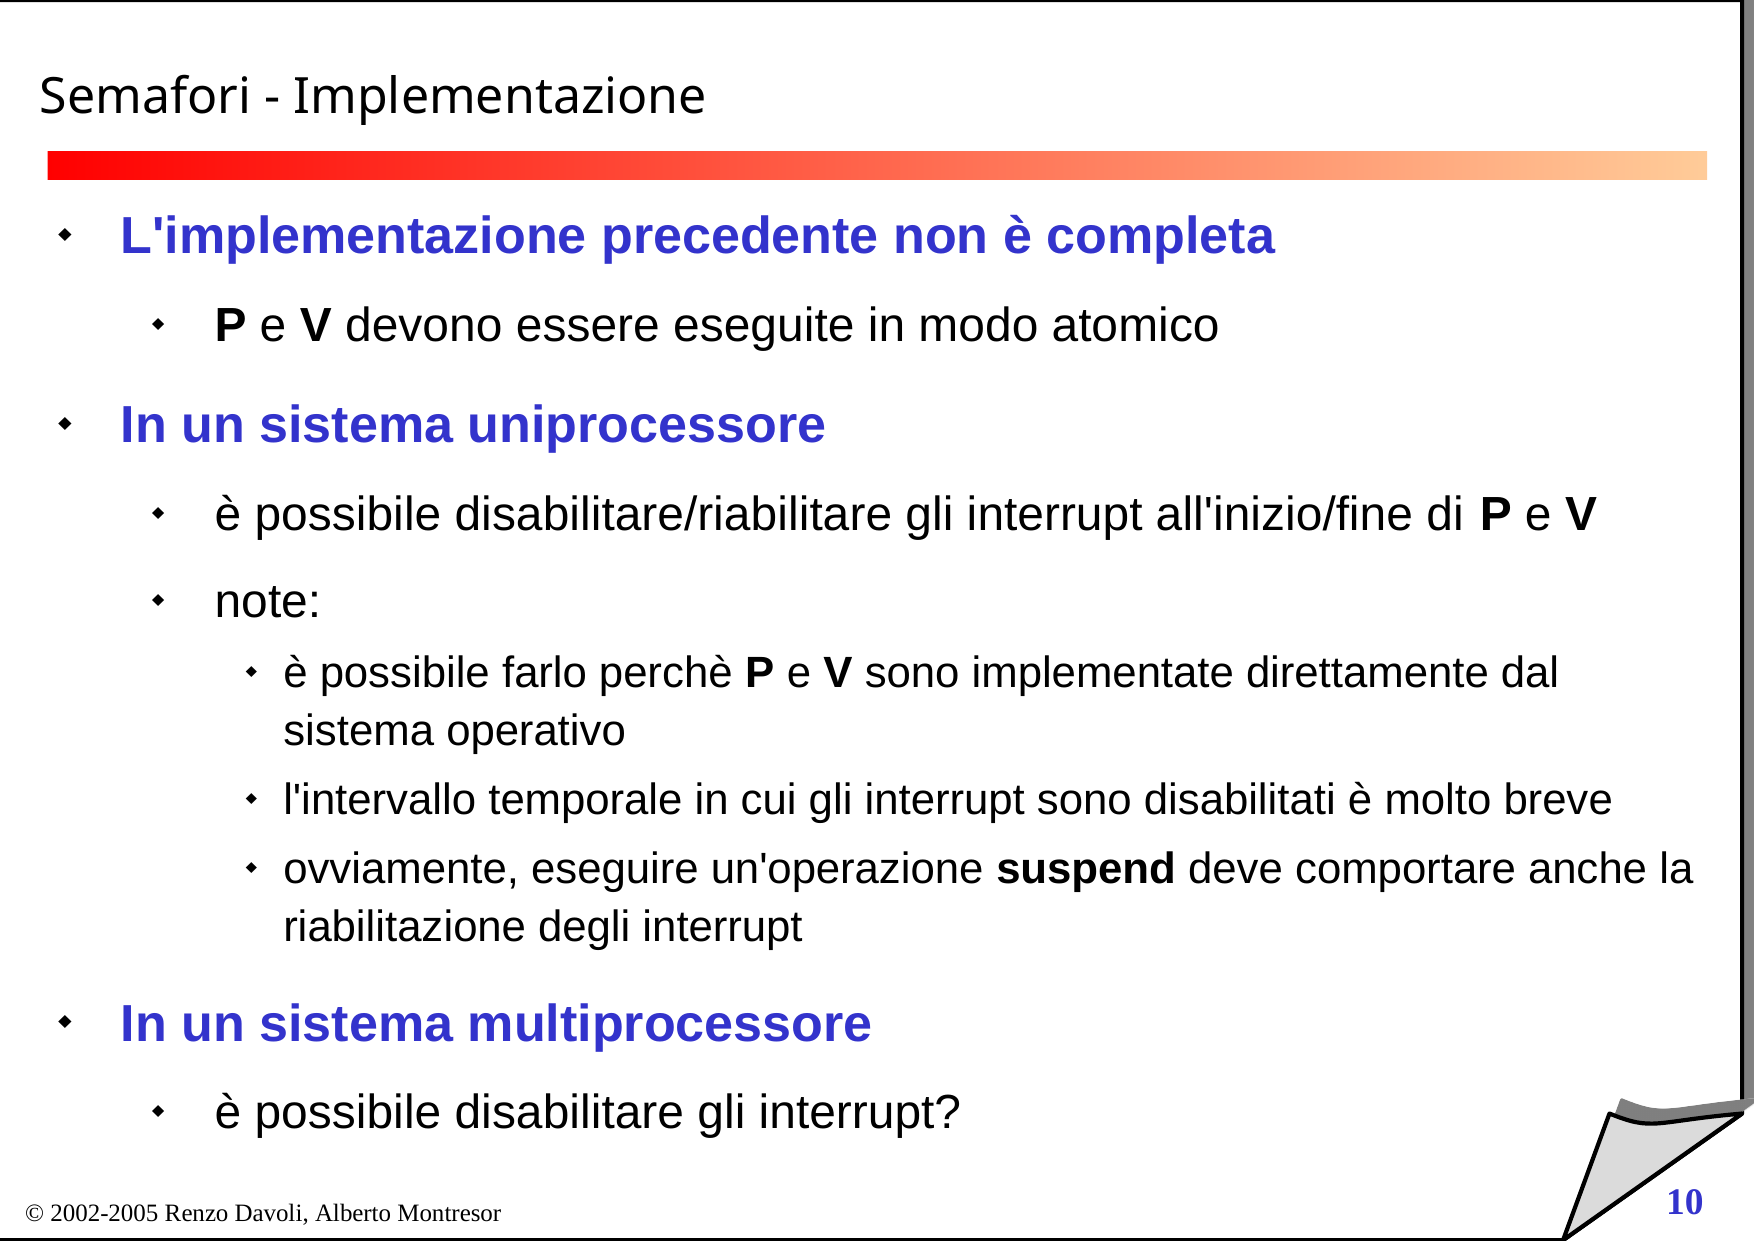

# Semafori - Implementazione
L'implementazione precedente non è completa
P e V devono essere eseguite in modo atomico
In un sistema uniprocessore
è possibile disabilitare/riabilitare gli interrupt all'inizio/fine di P e V
note:
è possibile farlo perchè P e V sono implementate direttamente dal sistema operativo
l'intervallo temporale in cui gli interrupt sono disabilitati è molto breve
ovviamente, eseguire un'operazione suspend deve comportare anche la riabilitazione degli interrupt
In un sistema multiprocessore
è possibile disabilitare gli interrupt?